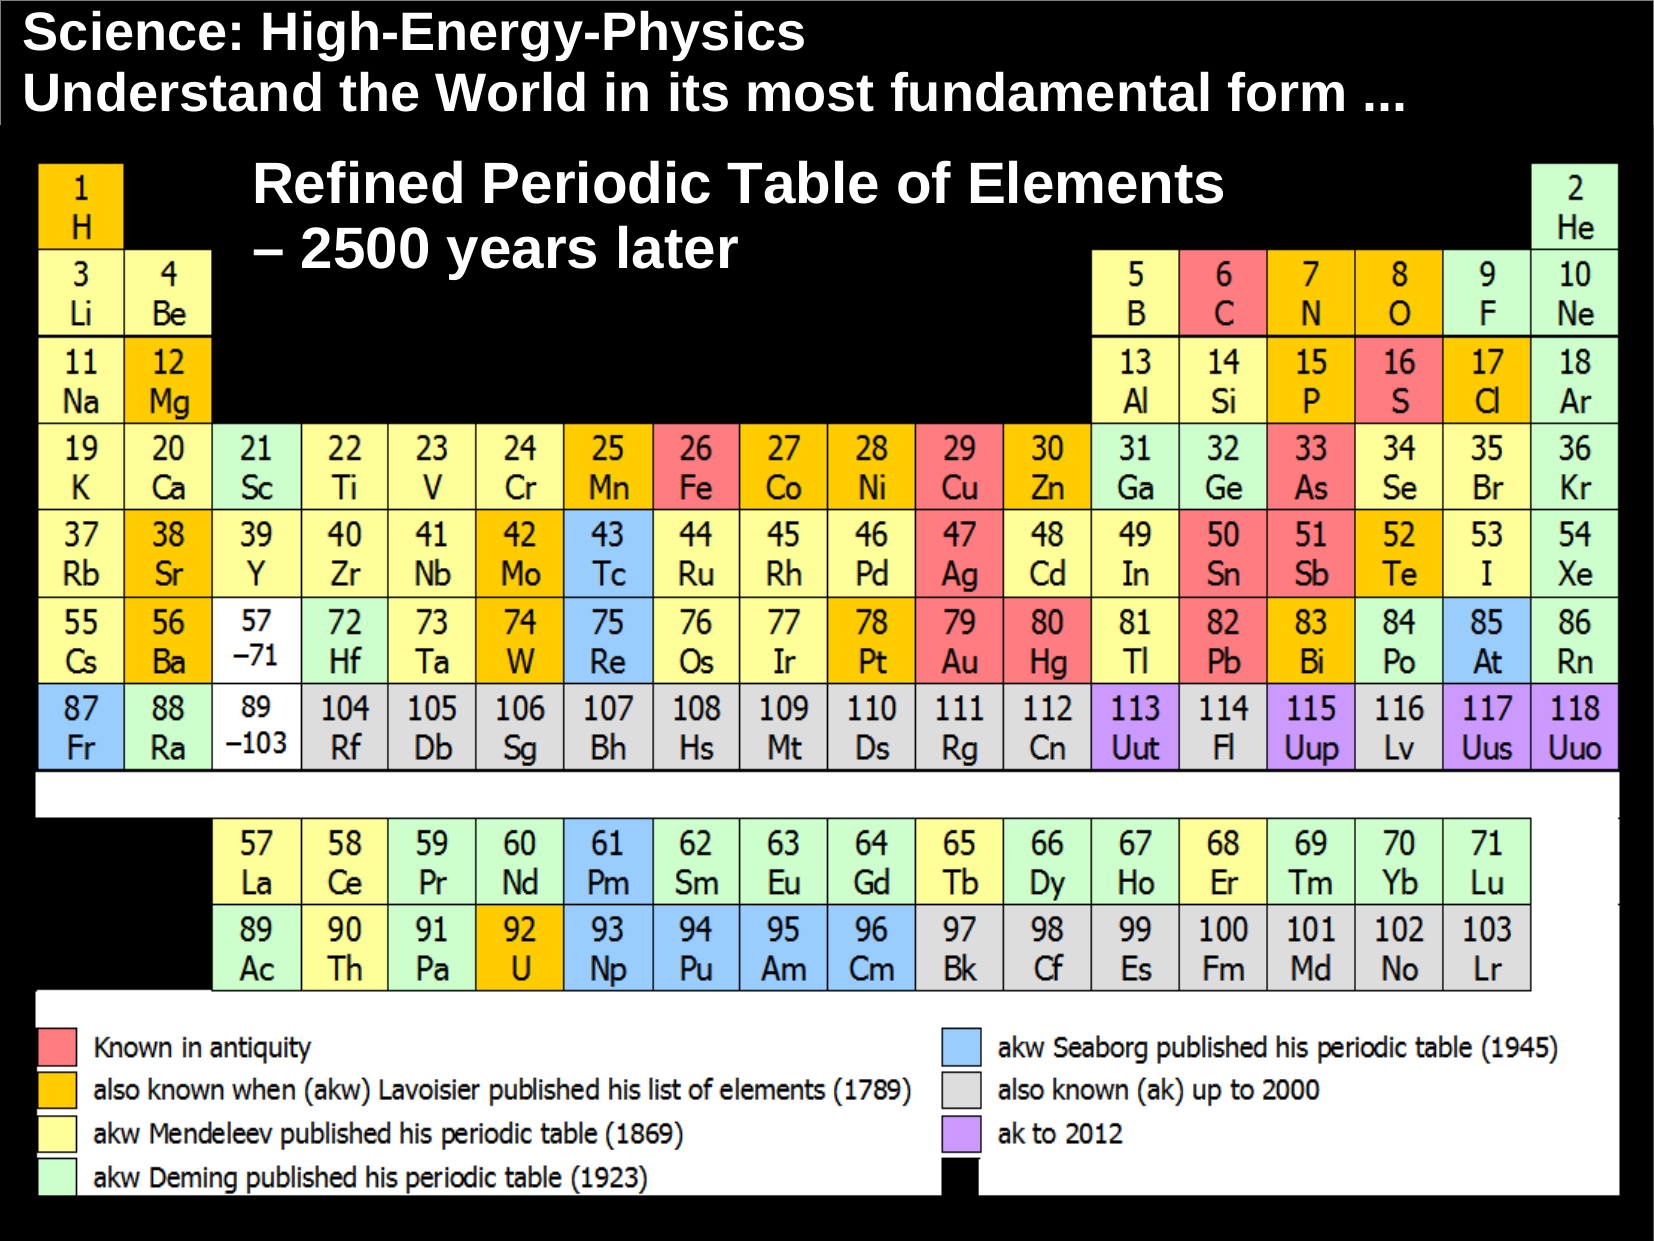

# Science: High-Energy-Physics Understand the World in its most fundamental form ...
Refined Periodic Table of Elements
– 2500 years later
Very ancient Greek idea ... world is made out of
Atoms (ἄτομος, "indivisible")